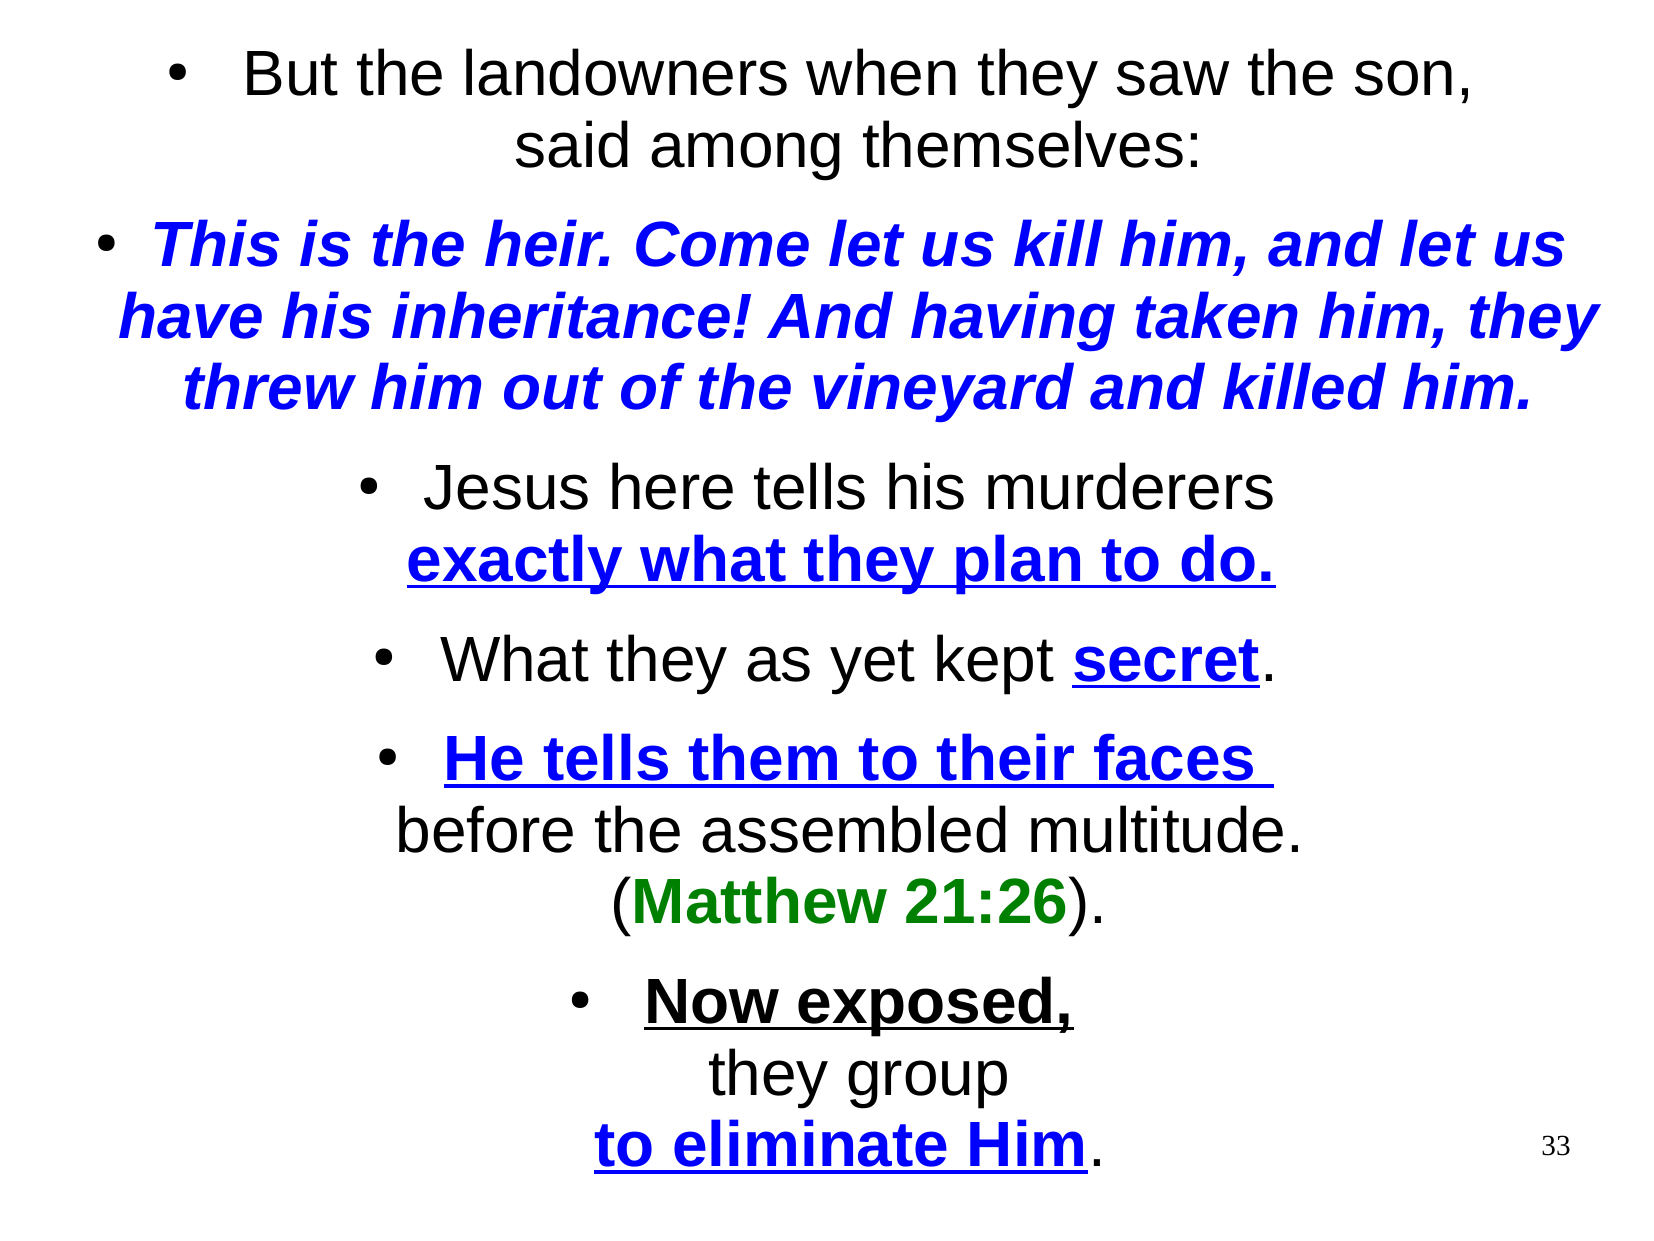

# But the landowners when they saw the son, said among themselves:
This is the heir. Come let us kill him, and let us have his inheritance! And having taken him, they threw him out of the vineyard and killed him.
Jesus here tells his murderers
exactly what they plan to do.
What they as yet kept secret.
He tells them to their faces
before the assembled multitude.
(Matthew 21:26).
Now exposed,
they group
to eliminate Him.
33